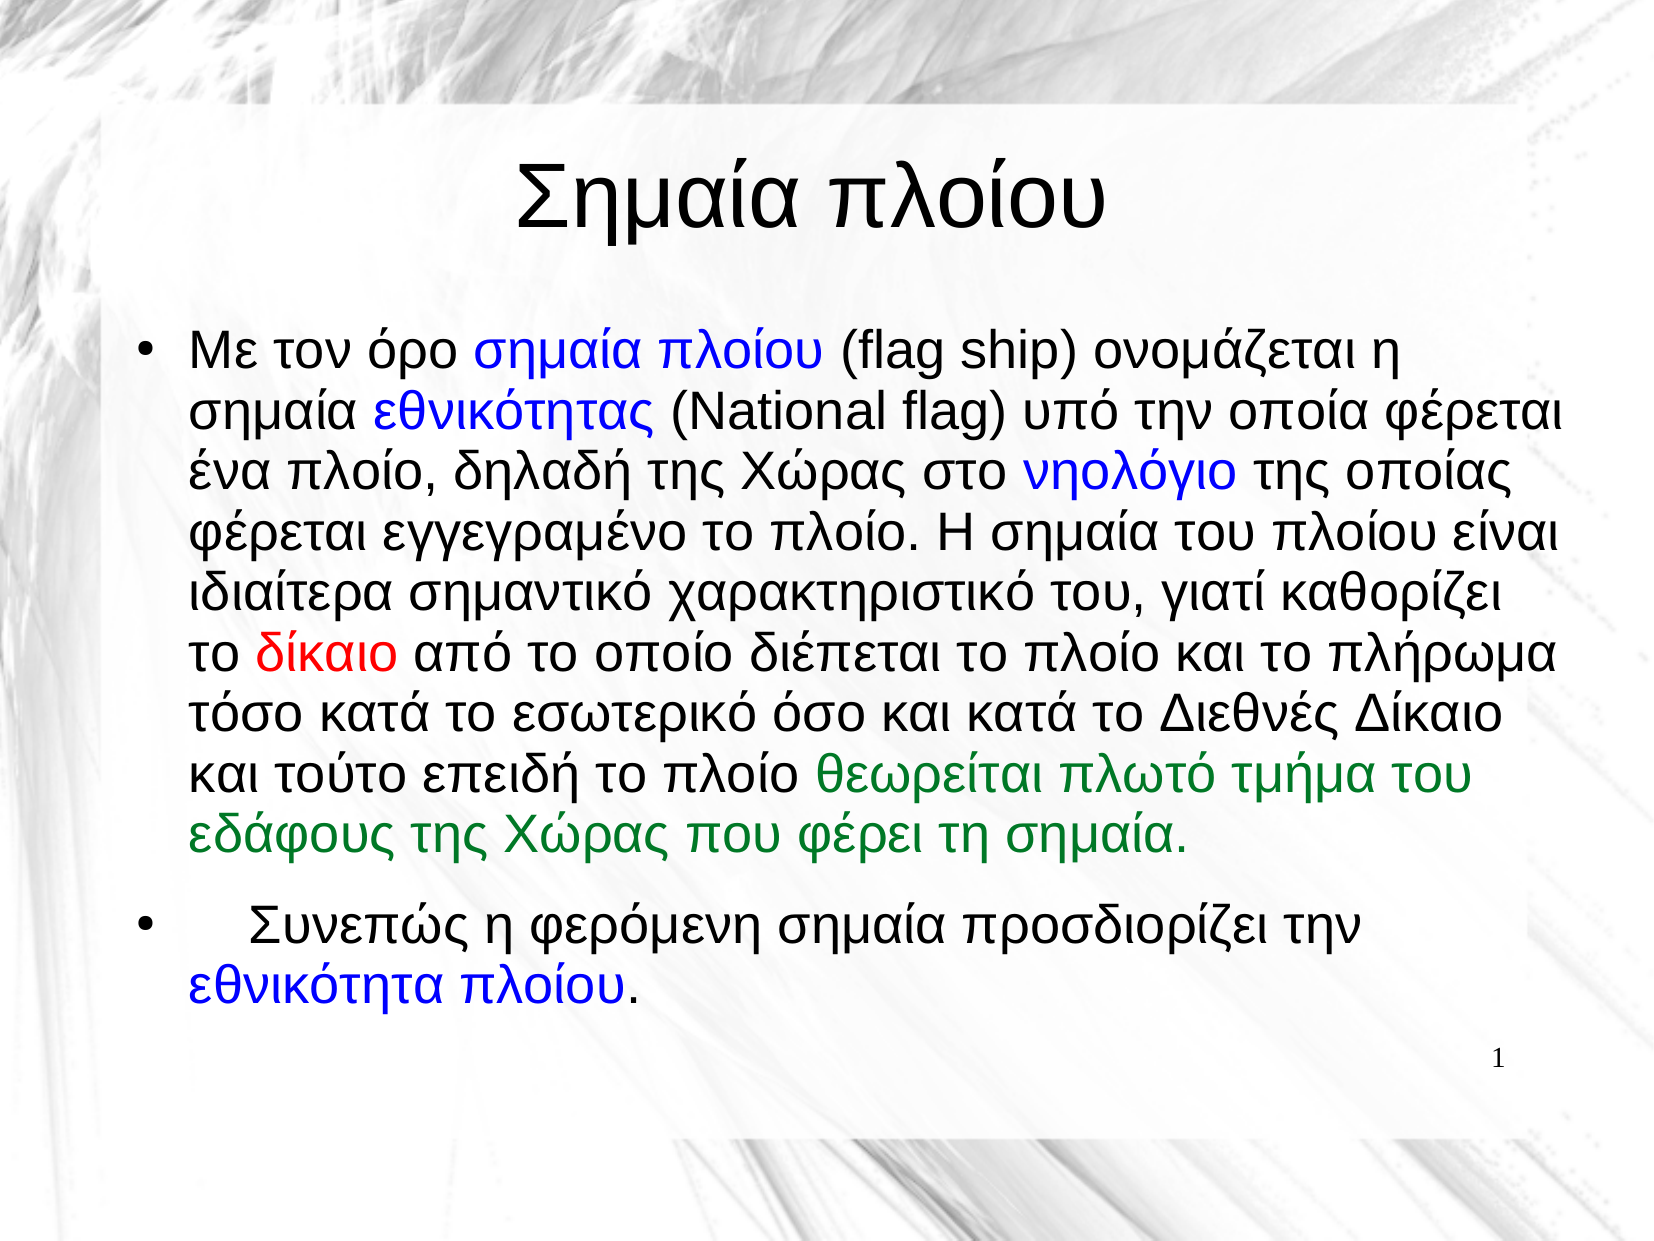

# Σημαία πλοίου
Με τον όρο σημαία πλοίου (flag ship) ονομάζεται η σημαία εθνικότητας (National flag) υπό την οποία φέρεται ένα πλοίο, δηλαδή της Χώρας στο νηολόγιο της οποίας φέρεται εγγεγραμένο το πλοίο. Η σημαία του πλοίου είναι ιδιαίτερα σημαντικό χαρακτηριστικό του, γιατί καθορίζει το δίκαιο από το οποίο διέπεται το πλοίο και το πλήρωμα τόσο κατά το εσωτερικό όσο και κατά το Διεθνές Δίκαιο και τούτο επειδή το πλοίο θεωρείται πλωτό τμήμα του εδάφους της Χώρας που φέρει τη σημαία.
 Συνεπώς η φερόμενη σημαία προσδιορίζει την εθνικότητα πλοίου.
1